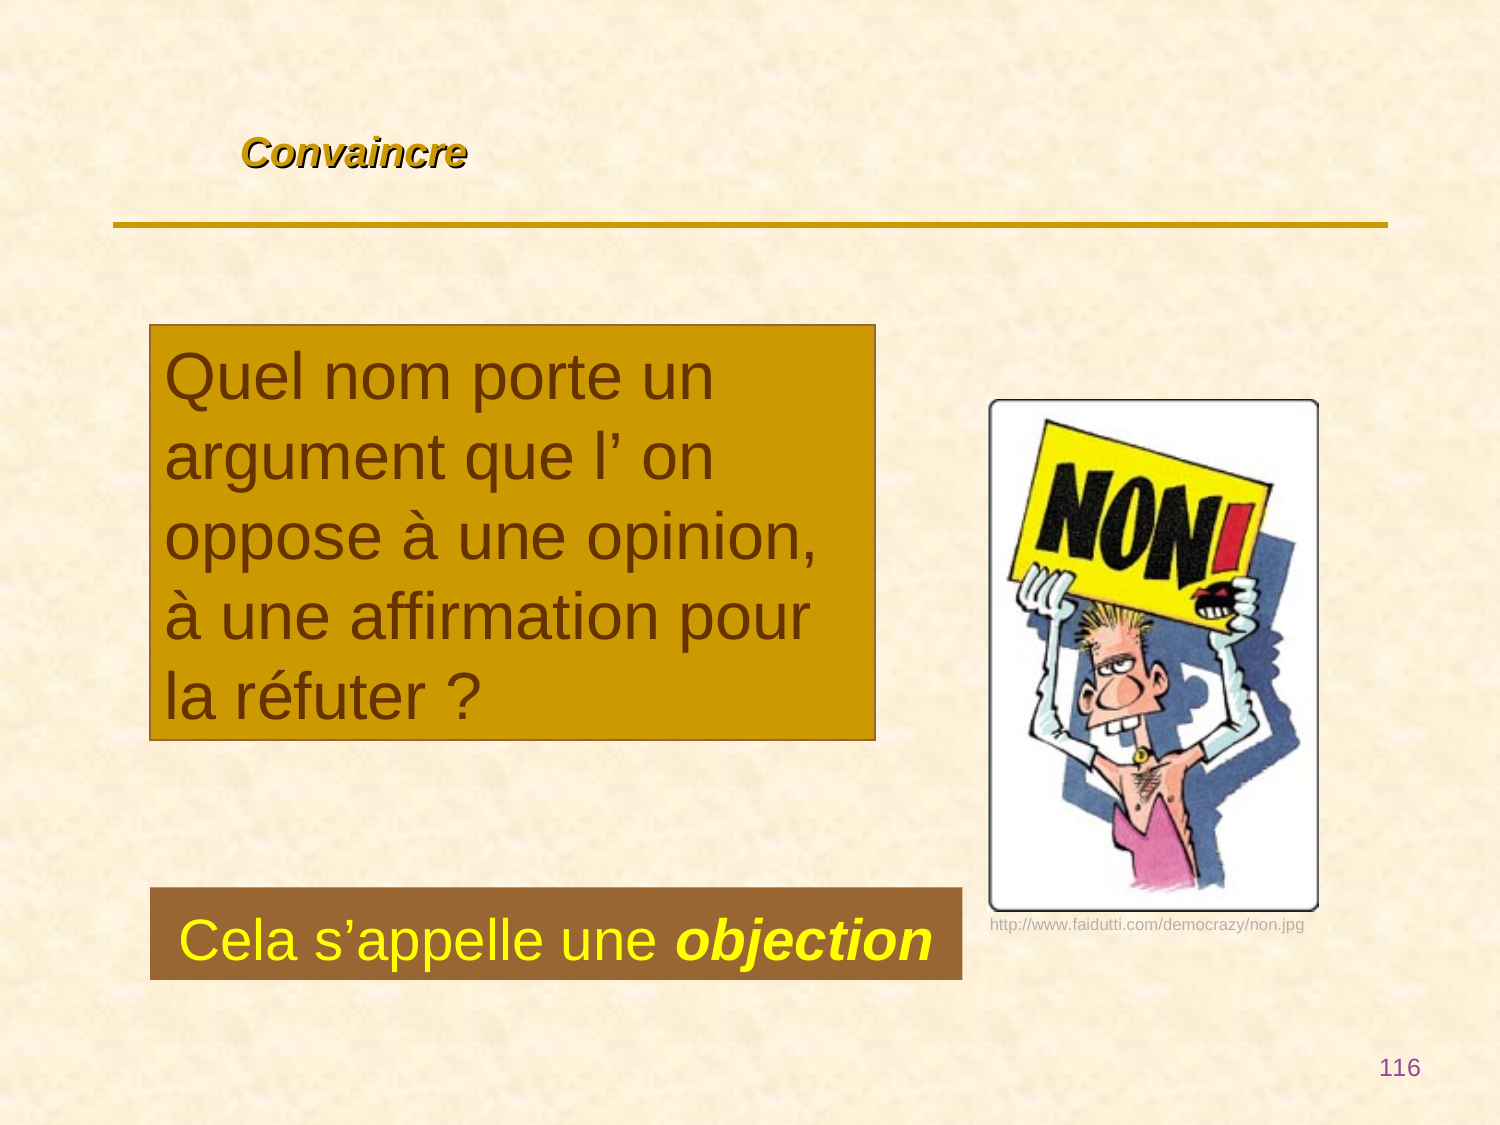

Convaincre
Quel nom porte un argument que l’ on oppose à une opinion, à une affirmation pour la réfuter ?
http://www.faidutti.com/democrazy/non.jpg
Cela s’appelle une objection
116